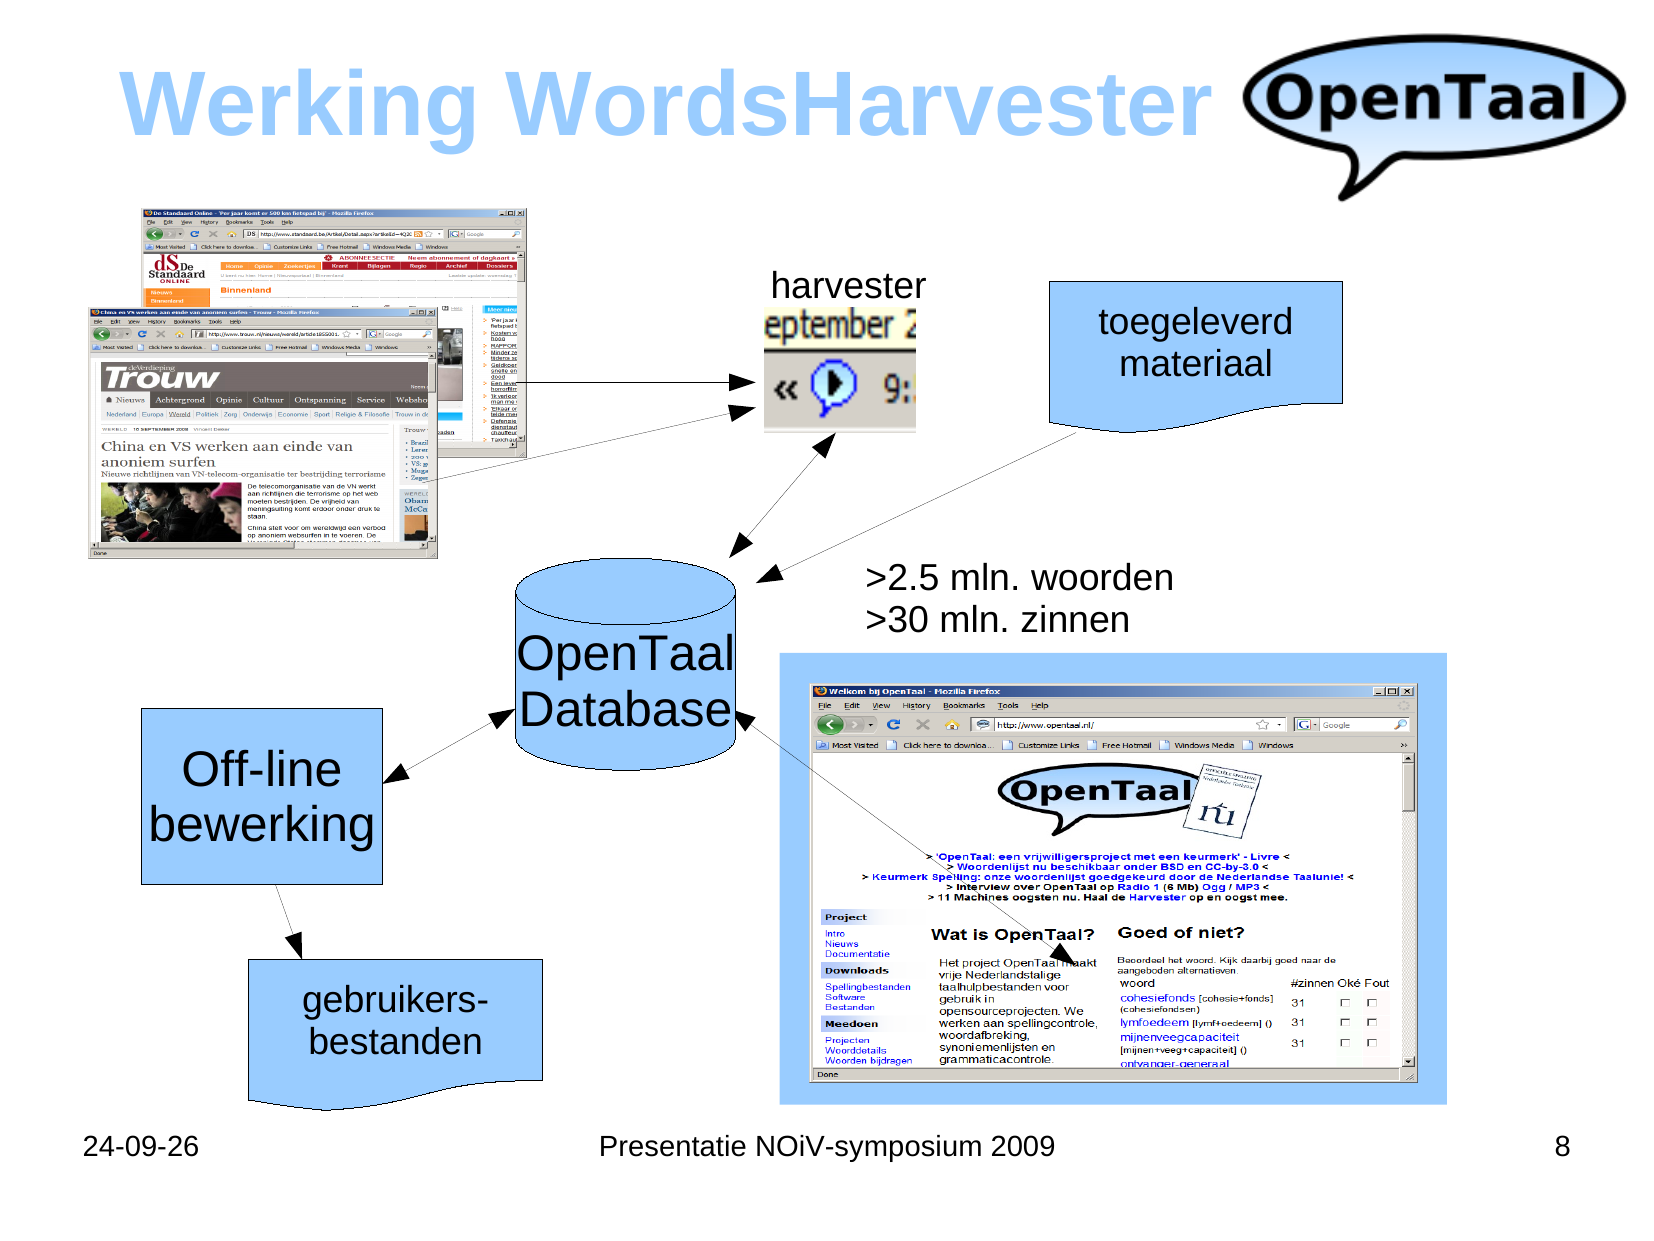

# Werking WordsHarvester
harvester
toegeleverd
materiaal
>2.5 mln. woorden
>30 mln. zinnen
OpenTaal
Database
Off-line
bewerking
gebruikers-
bestanden
Presentatie NOiV-symposium 2009
8